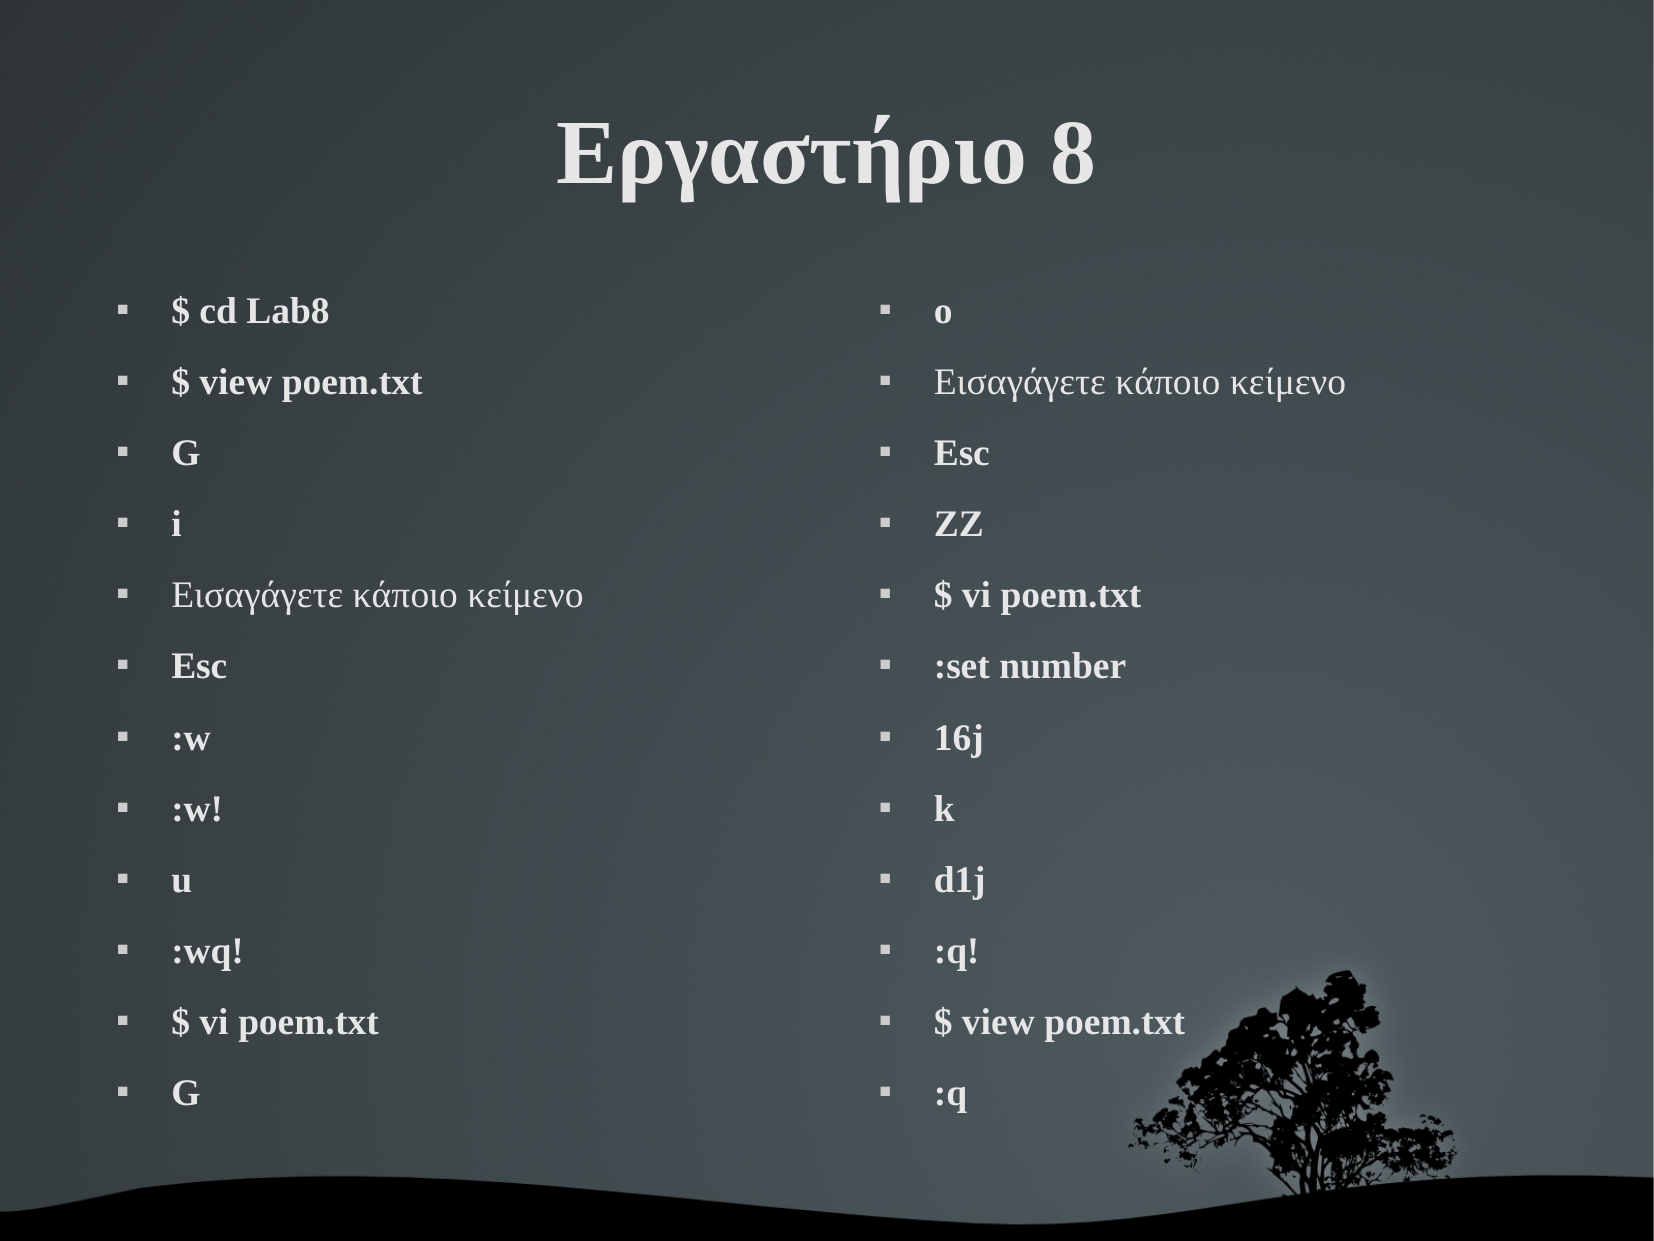

Εργαστήριο 8
# $ cd Lab8
$ view poem.txt
G
i
Εισαγάγετε κάποιο κείμενο
Esc
:w
:w!
u
:wq!
$ vi poem.txt
G
o
Εισαγάγετε κάποιο κείμενο
Esc
ZZ
$ vi poem.txt
:set number
16j
k
d1j
:q!
$ view poem.txt
:q